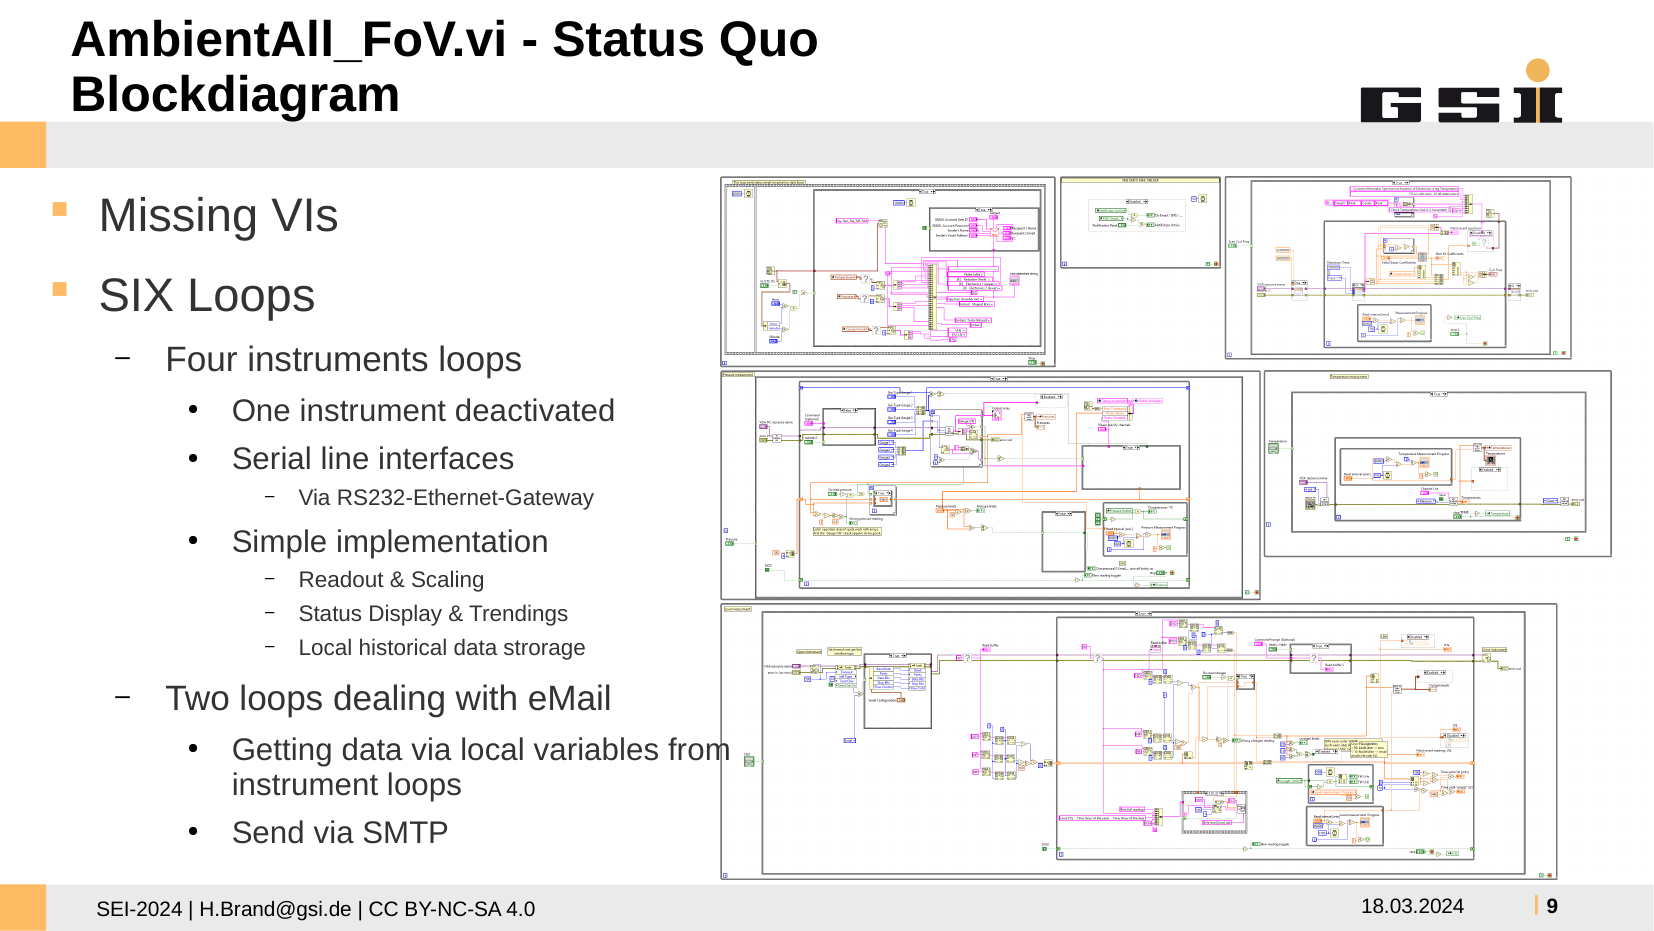

# AmbientAll_FoV.vi - Status Quo Blockdiagram
Missing VIs
SIX Loops
Four instruments loops
One instrument deactivated
Serial line interfaces
Via RS232-Ethernet-Gateway
Simple implementation
Readout & Scaling
Status Display & Trendings
Local historical data strorage
Two loops dealing with eMail
Getting data via local variables from instrument loops
Send via SMTP